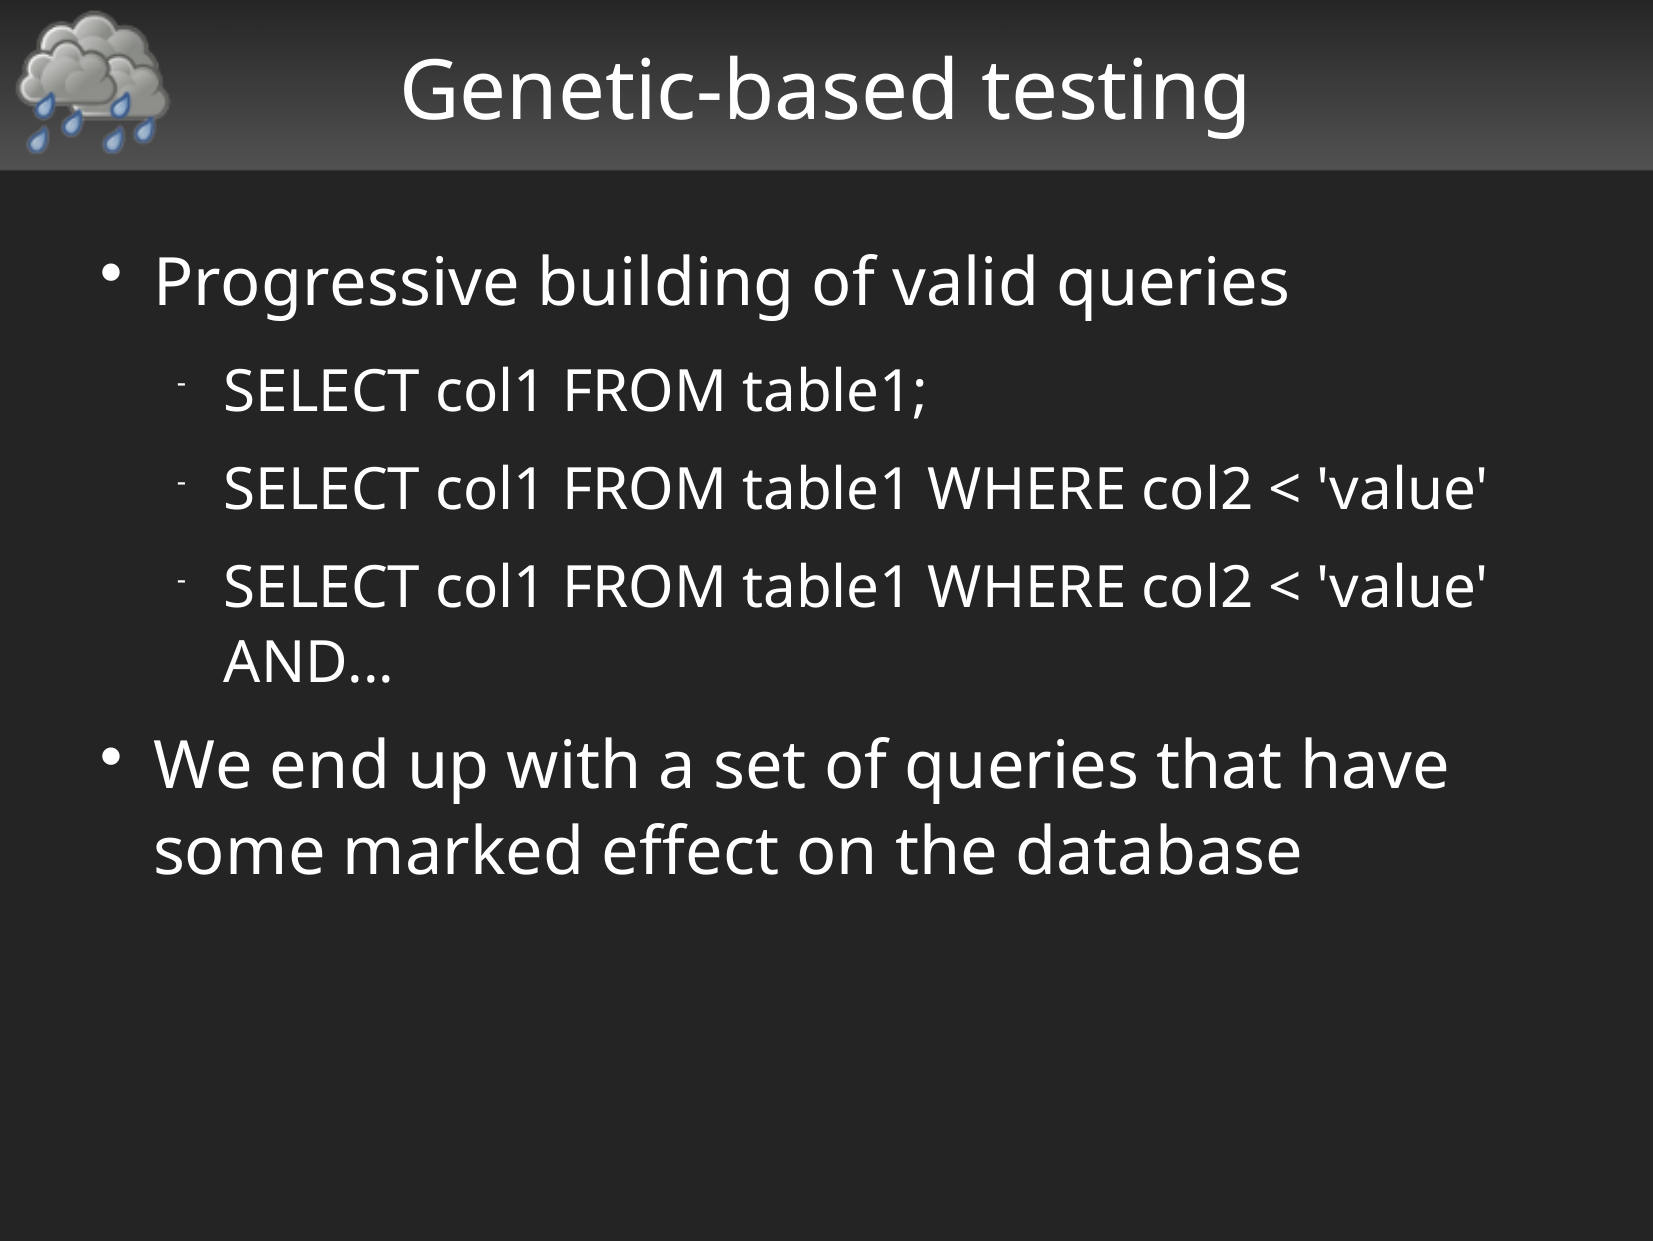

# Genetic-based testing
Progressive building of valid queries
SELECT col1 FROM table1;
SELECT col1 FROM table1 WHERE col2 < 'value'
SELECT col1 FROM table1 WHERE col2 < 'value' AND...
We end up with a set of queries that have some marked effect on the database